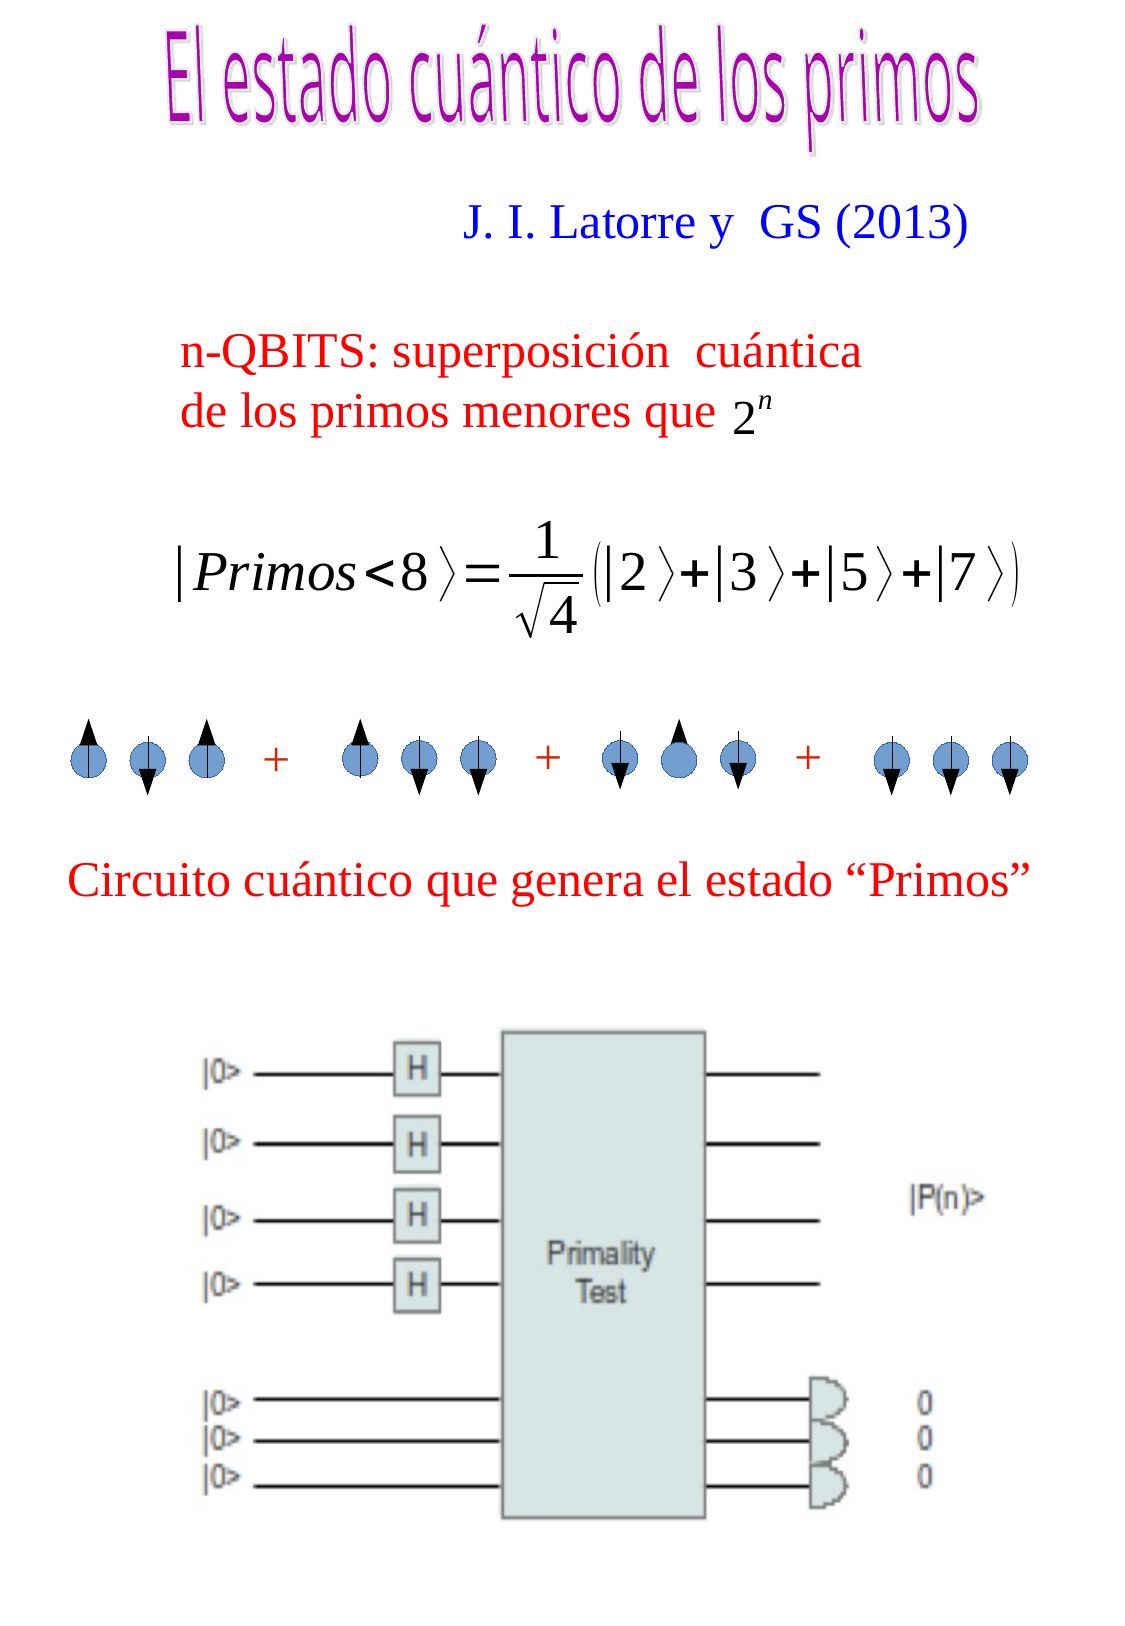

El estado cuántico de los primos
 J. I. Latorre y GS (2013)
n-QBITS: superposición cuántica de los primos menores que
+
+
+
Circuito cuántico que genera el estado “Primos”